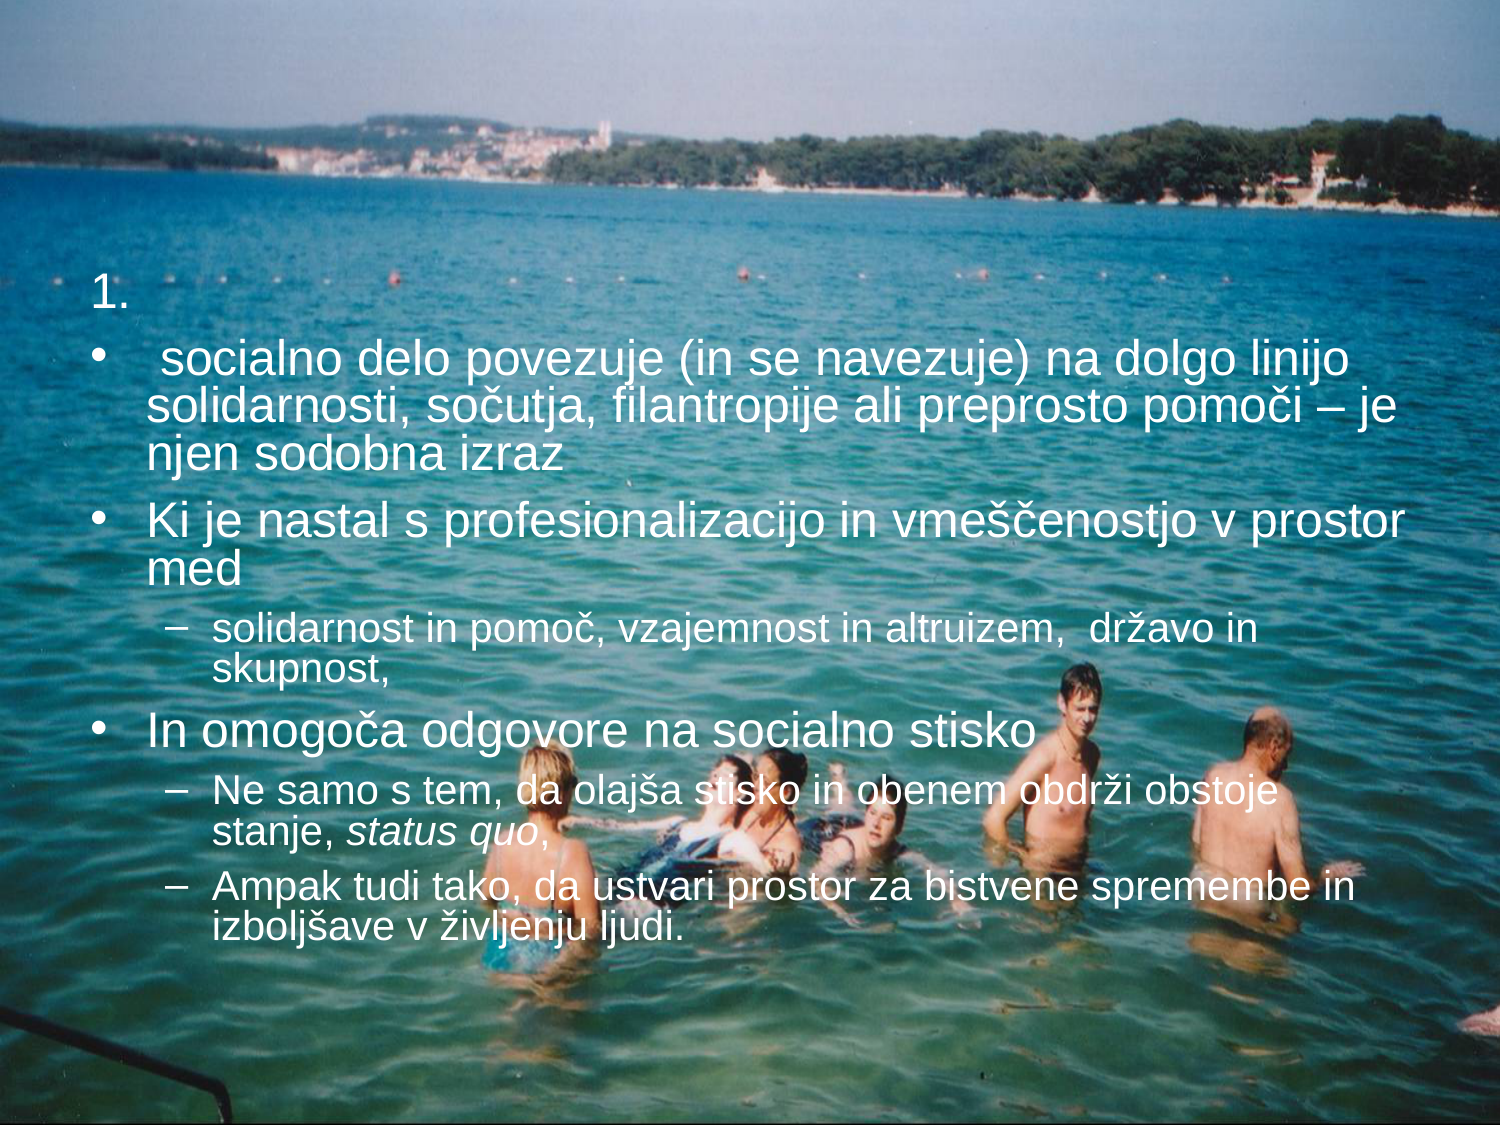

#
1.
 socialno delo povezuje (in se navezuje) na dolgo linijo solidarnosti, sočutja, filantropije ali preprosto pomoči – je njen sodobna izraz
Ki je nastal s profesionalizacijo in vmeščenostjo v prostor med
solidarnost in pomoč, vzajemnost in altruizem, državo in skupnost,
In omogoča odgovore na socialno stisko
Ne samo s tem, da olajša stisko in obenem obdrži obstoje stanje, status quo,
Ampak tudi tako, da ustvari prostor za bistvene spremembe in izboljšave v življenju ljudi.